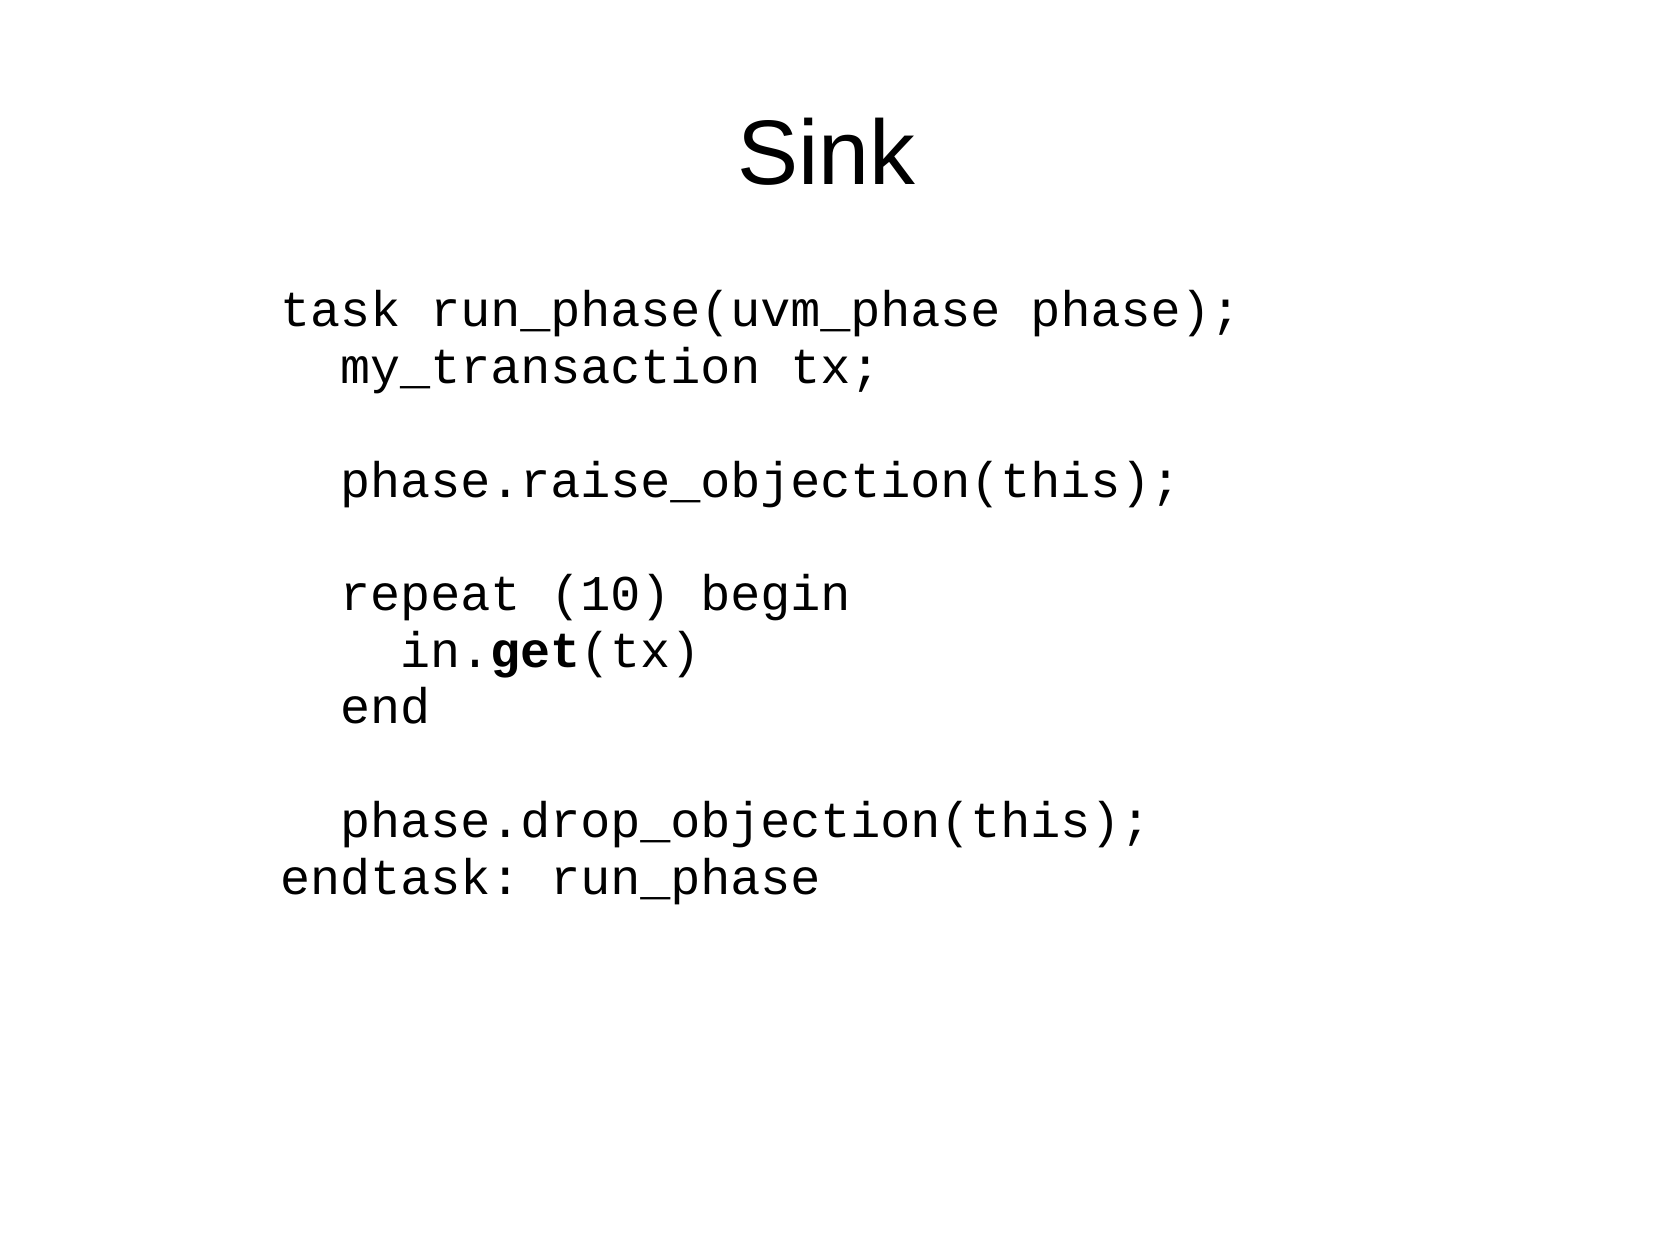

# Sink
task run_phase(uvm_phase phase);
 my_transaction tx;
 phase.raise_objection(this);
 repeat (10) begin
 in.get(tx)
 end
 phase.drop_objection(this);
endtask: run_phase